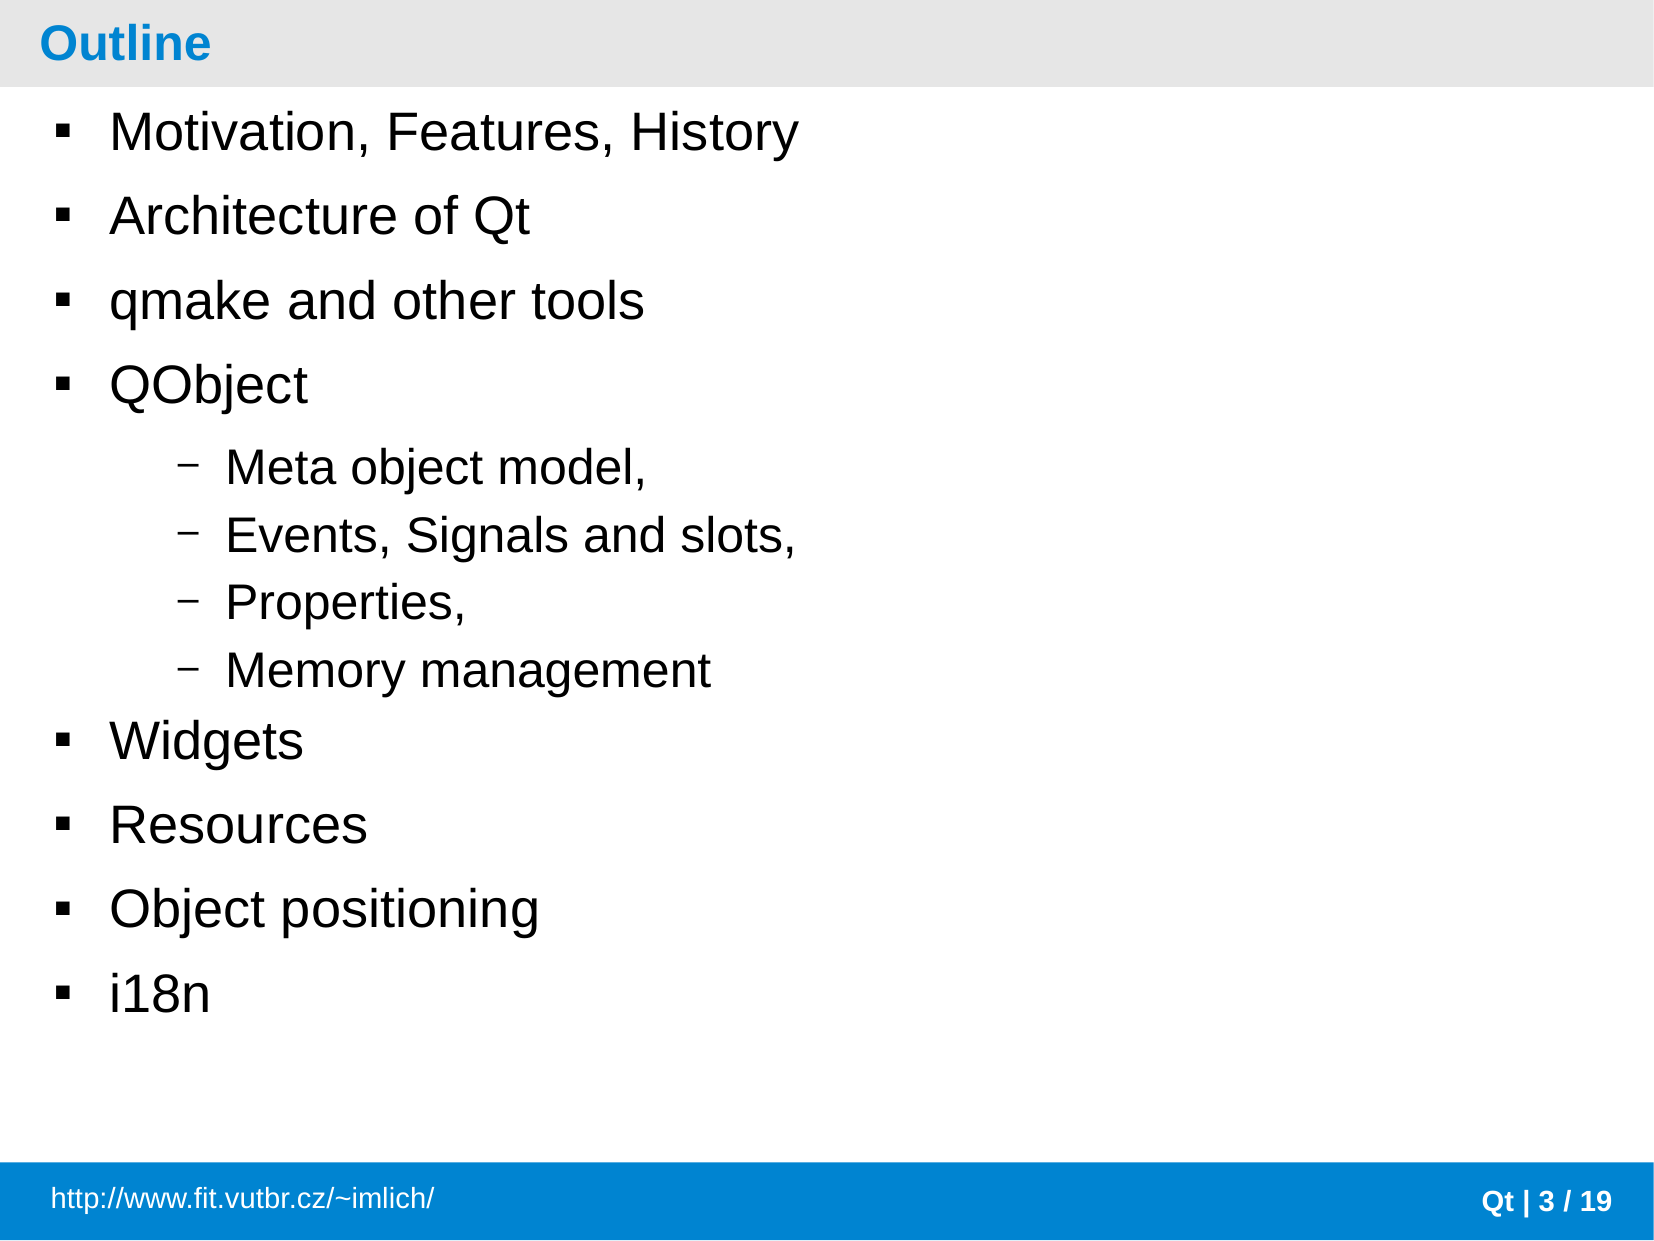

# Outline
Motivation, Features, History
Architecture of Qt
qmake and other tools
QObject
Meta object model,
Events, Signals and slots,
Properties,
Memory management
Widgets
Resources
Object positioning
i18n